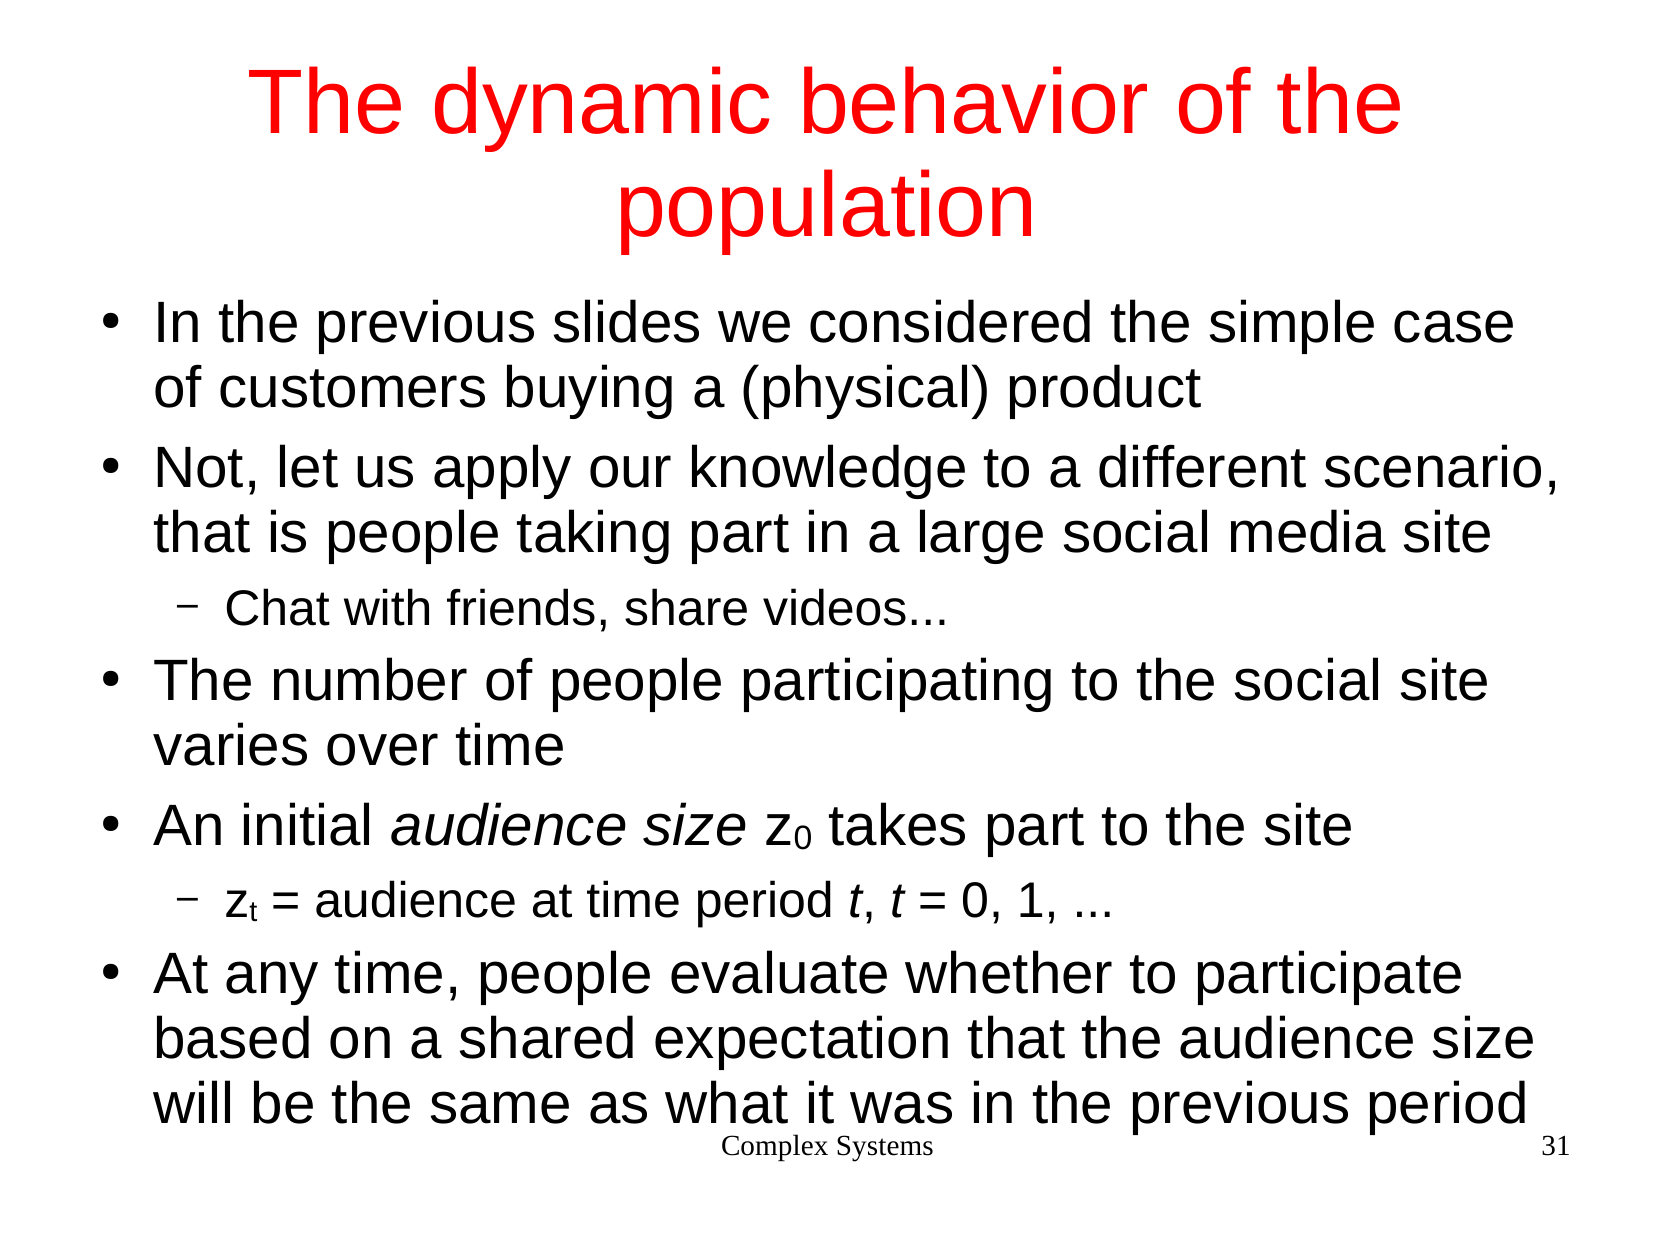

# The dynamic behavior of the population
In the previous slides we considered the simple case of customers buying a (physical) product
Not, let us apply our knowledge to a different scenario, that is people taking part in a large social media site
Chat with friends, share videos...
The number of people participating to the social site varies over time
An initial audience size z0 takes part to the site
zt = audience at time period t, t = 0, 1, ...
At any time, people evaluate whether to participate based on a shared expectation that the audience size will be the same as what it was in the previous period
Complex Systems
31